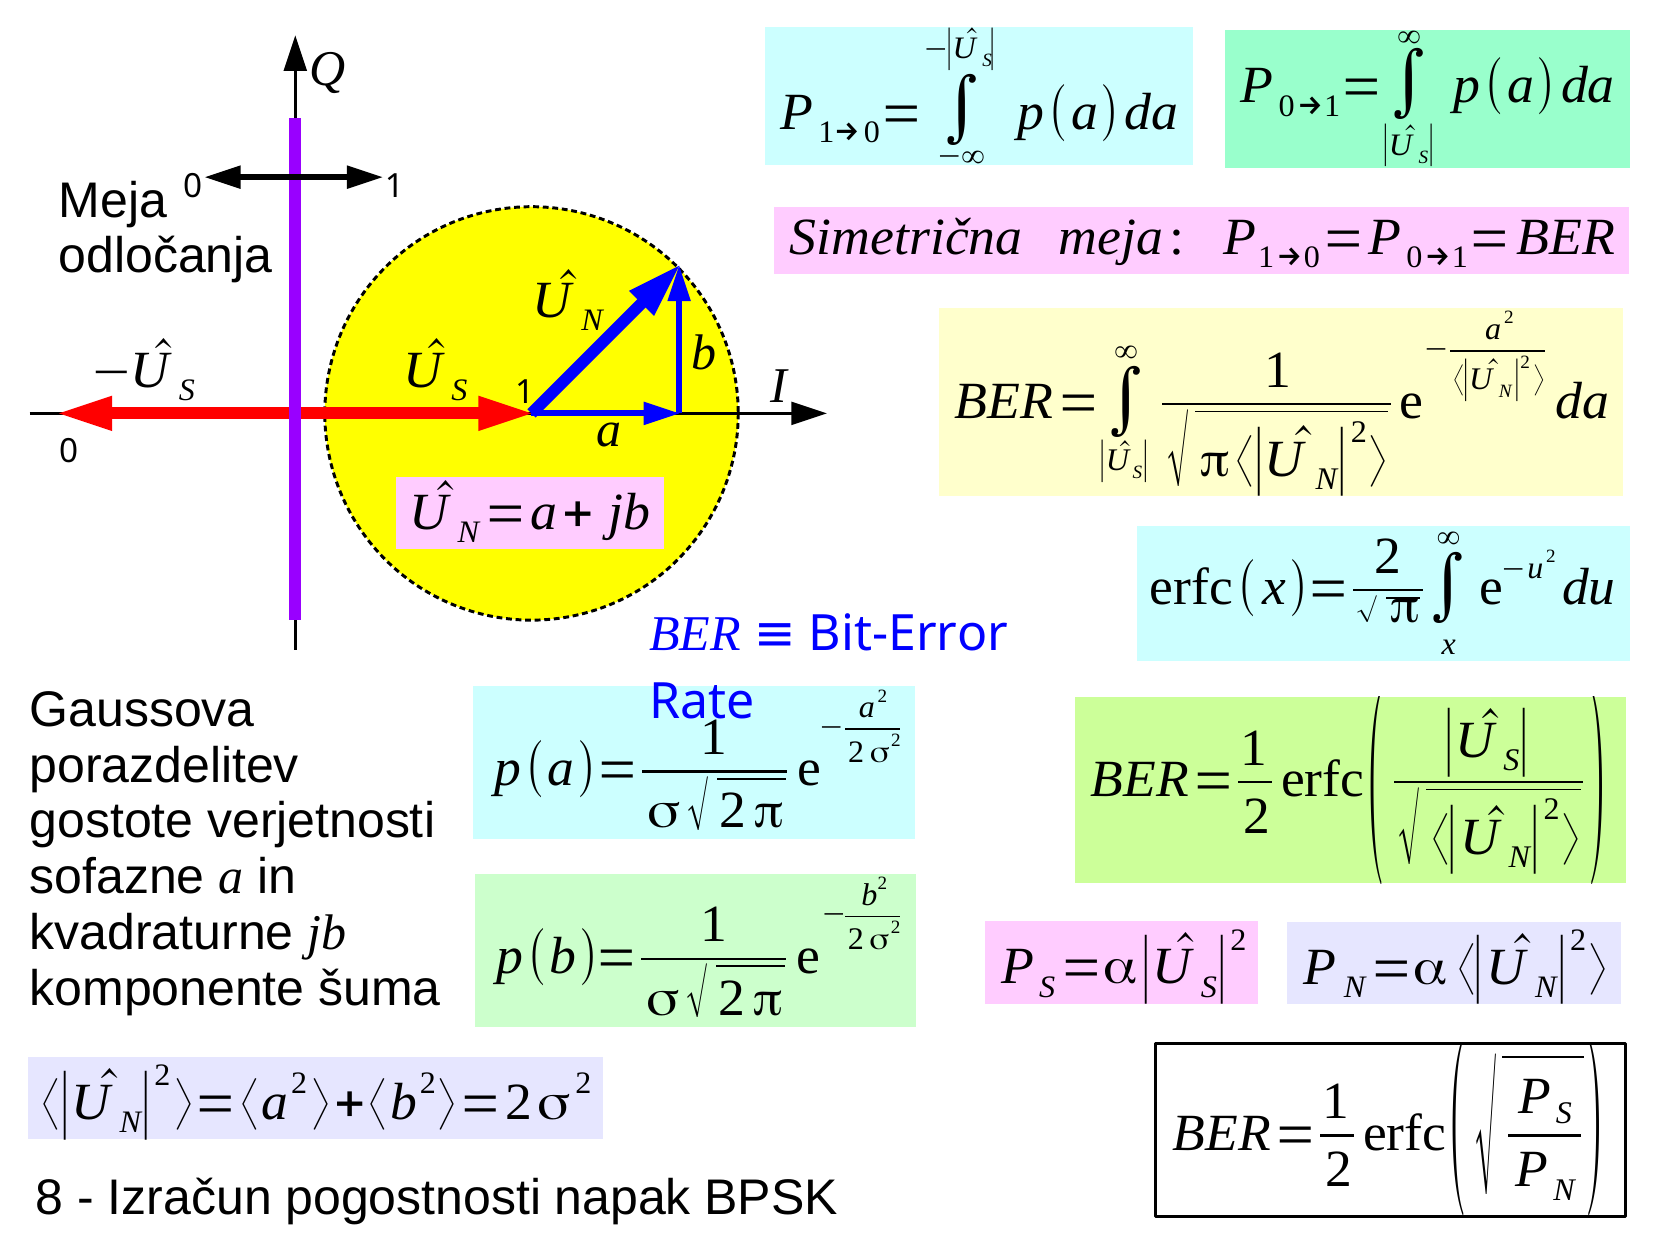

Q
0
1
Meja
odločanja
b
I
1
a
0
BER ≡ Bit-Error Rate
Gaussova
porazdelitev
gostote verjetnosti
sofazne a in
kvadraturne jb
komponente šuma
8 - Izračun pogostnosti napak BPSK